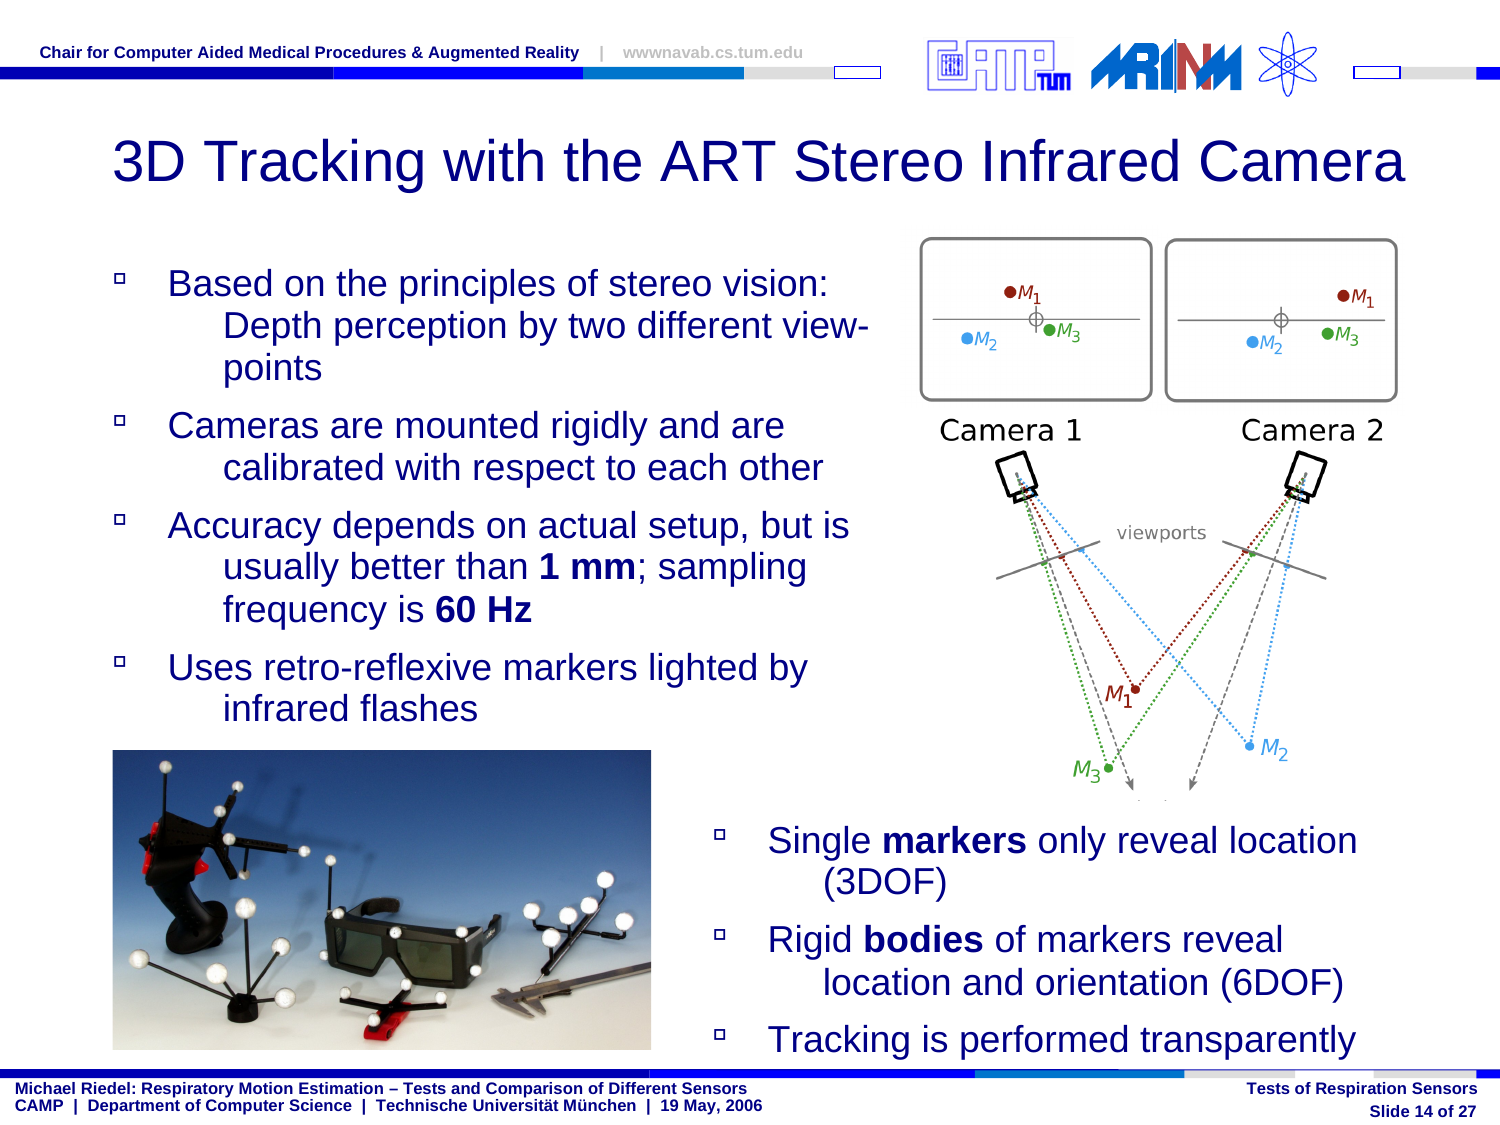

# 3D Tracking with the ART Stereo Infrared Camera
Based on the principles of stereo vision:
Depth perception by two different view-points
Cameras are mounted rigidly and are calibrated with respect to each other
Accuracy depends on actual setup, but is usually better than 1 mm; sampling frequency is 60 Hz
Uses retro-reflexive markers lighted by infrared flashes
Single markers only reveal location (3DOF)
Rigid bodies of markers reveal location and orientation (6DOF)
Tracking is performed transparently
Tests of Respiration Sensors